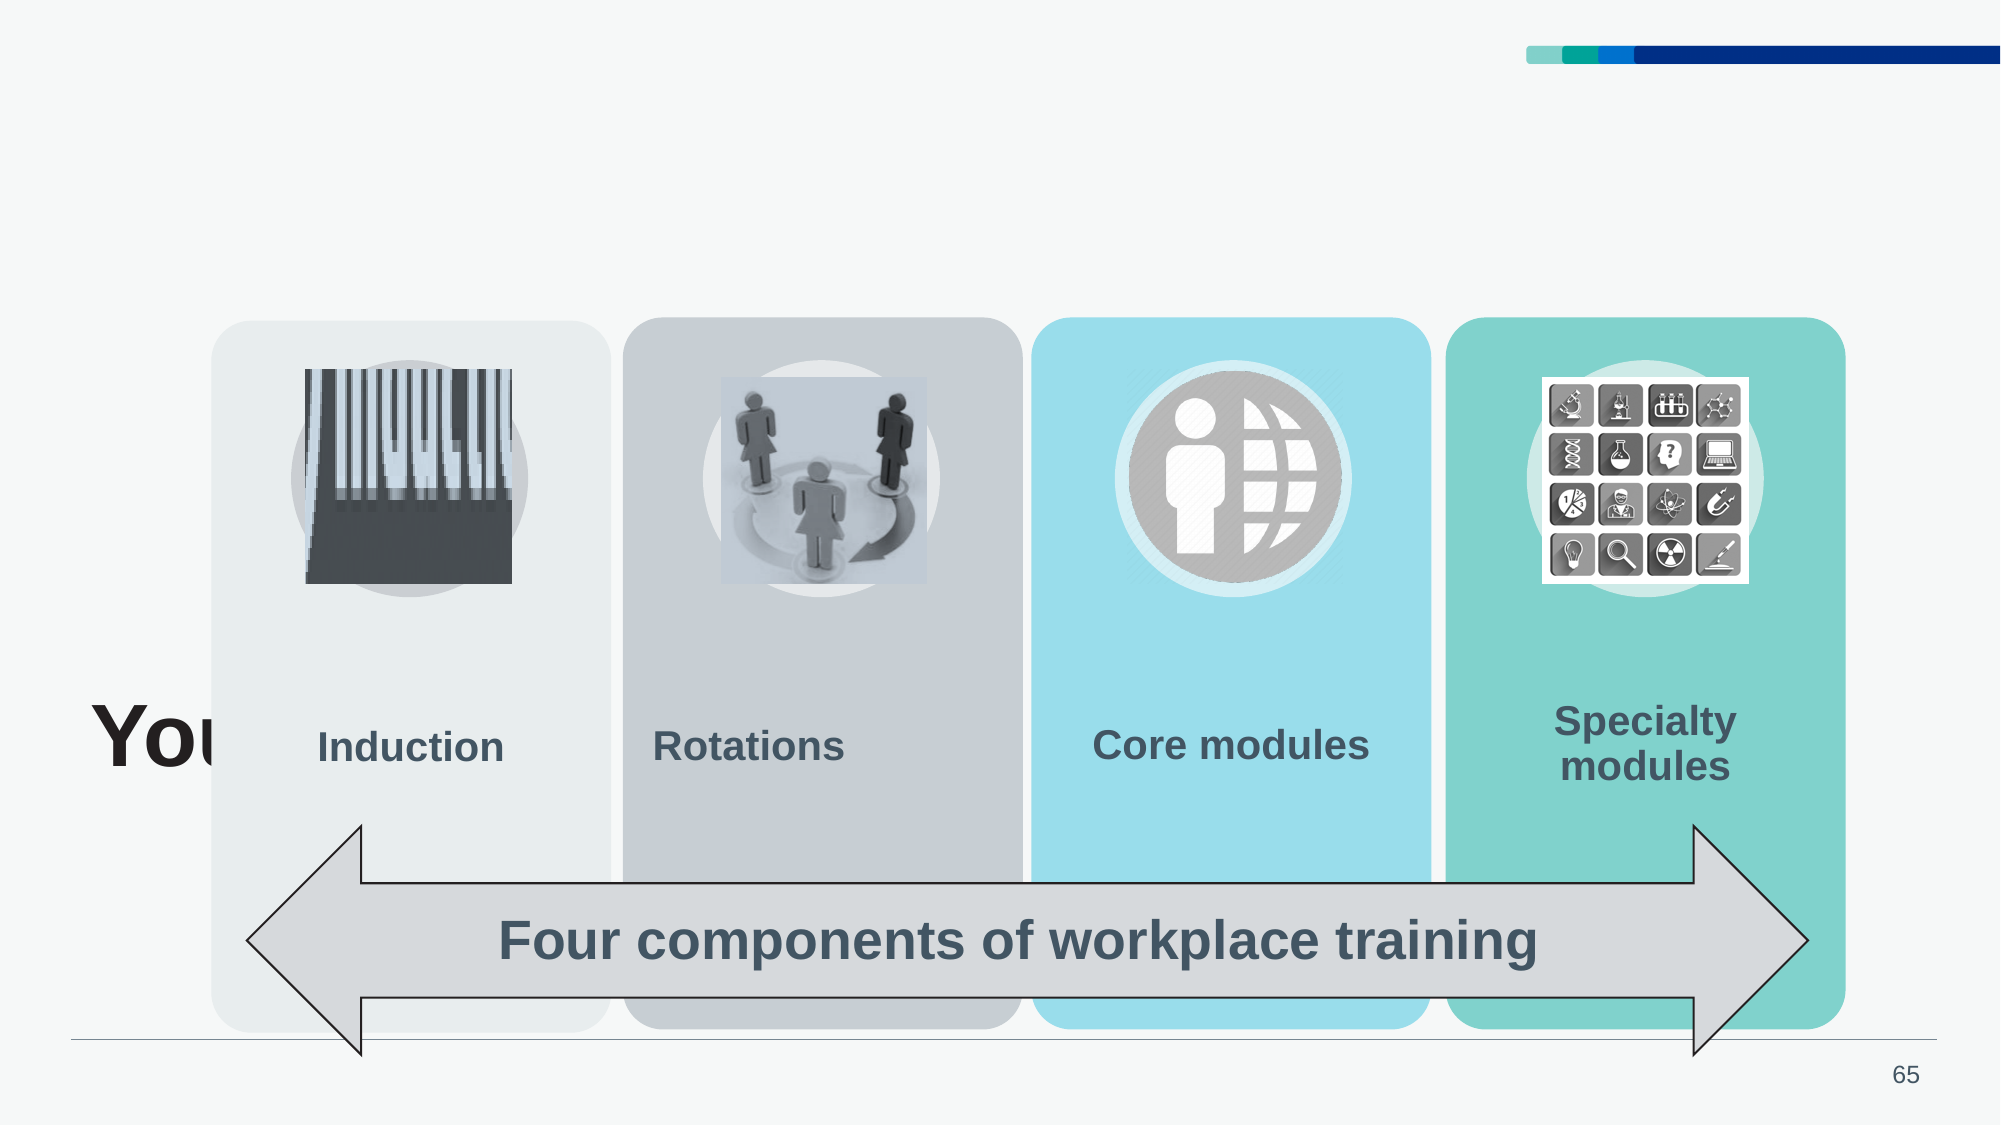

Specialty modules
Induction
Core modules
Rotations
Four components of workplace training
# Your role